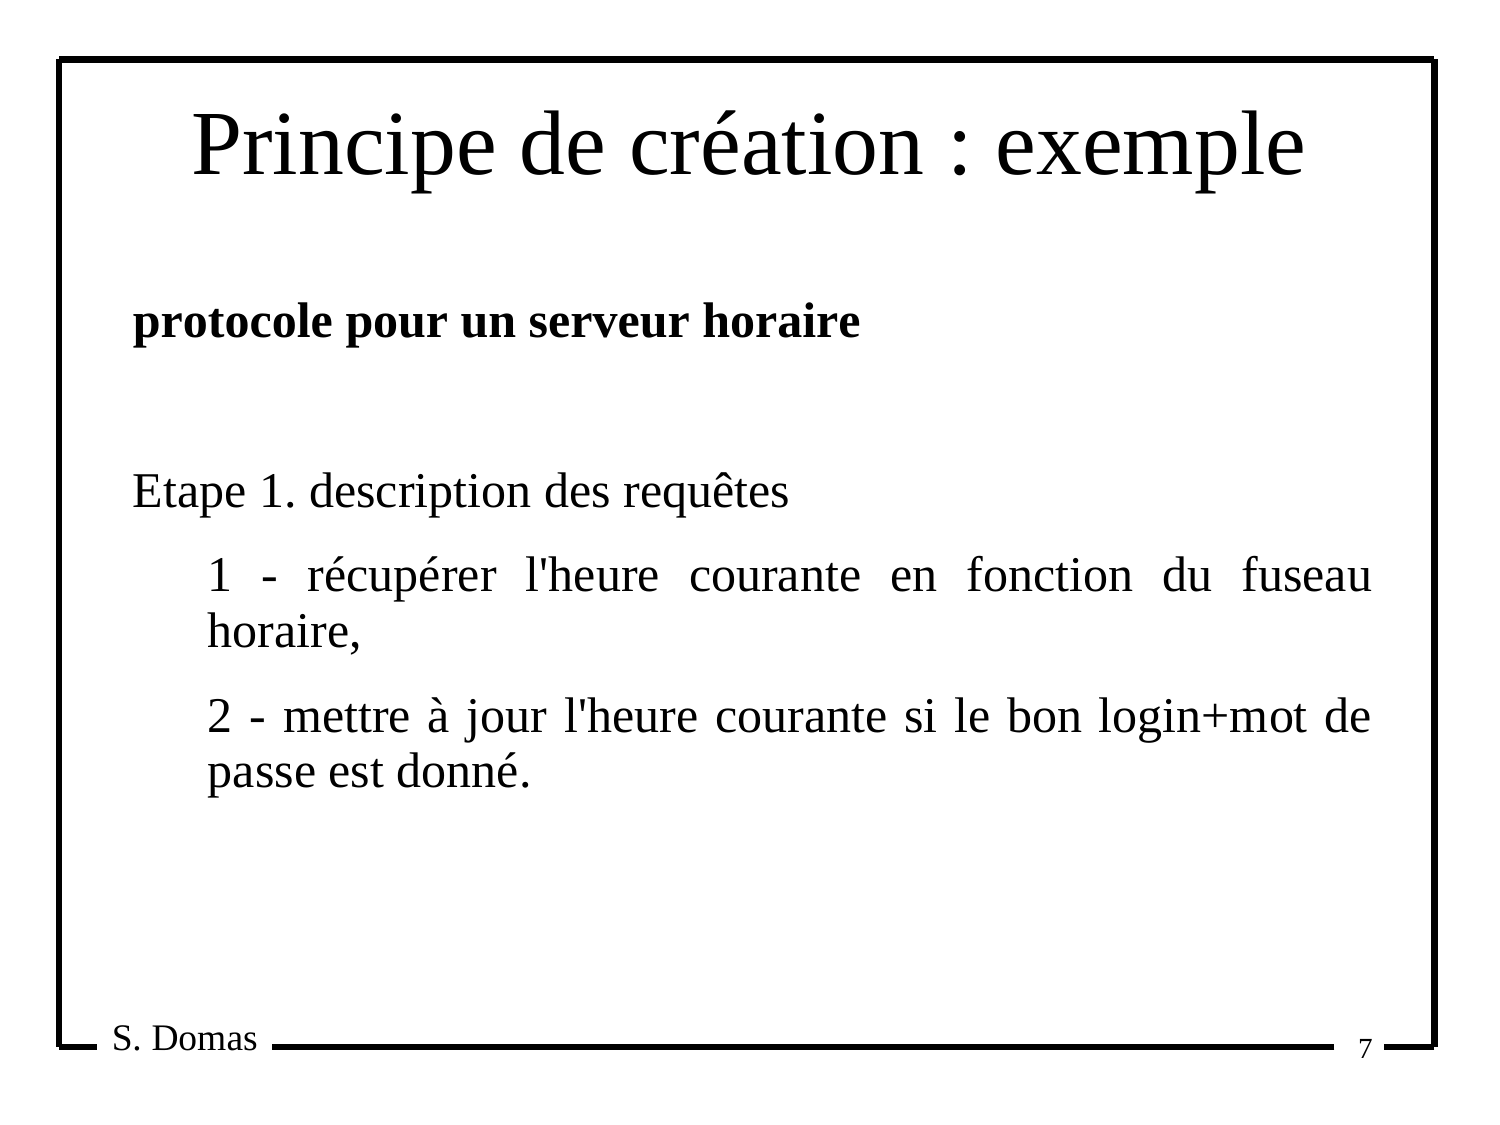

# Principe de création : exemple
S. Domas
protocole pour un serveur horaire
Etape 1. description des requêtes
1 - récupérer l'heure courante en fonction du fuseau horaire,
2 - mettre à jour l'heure courante si le bon login+mot de passe est donné.
7